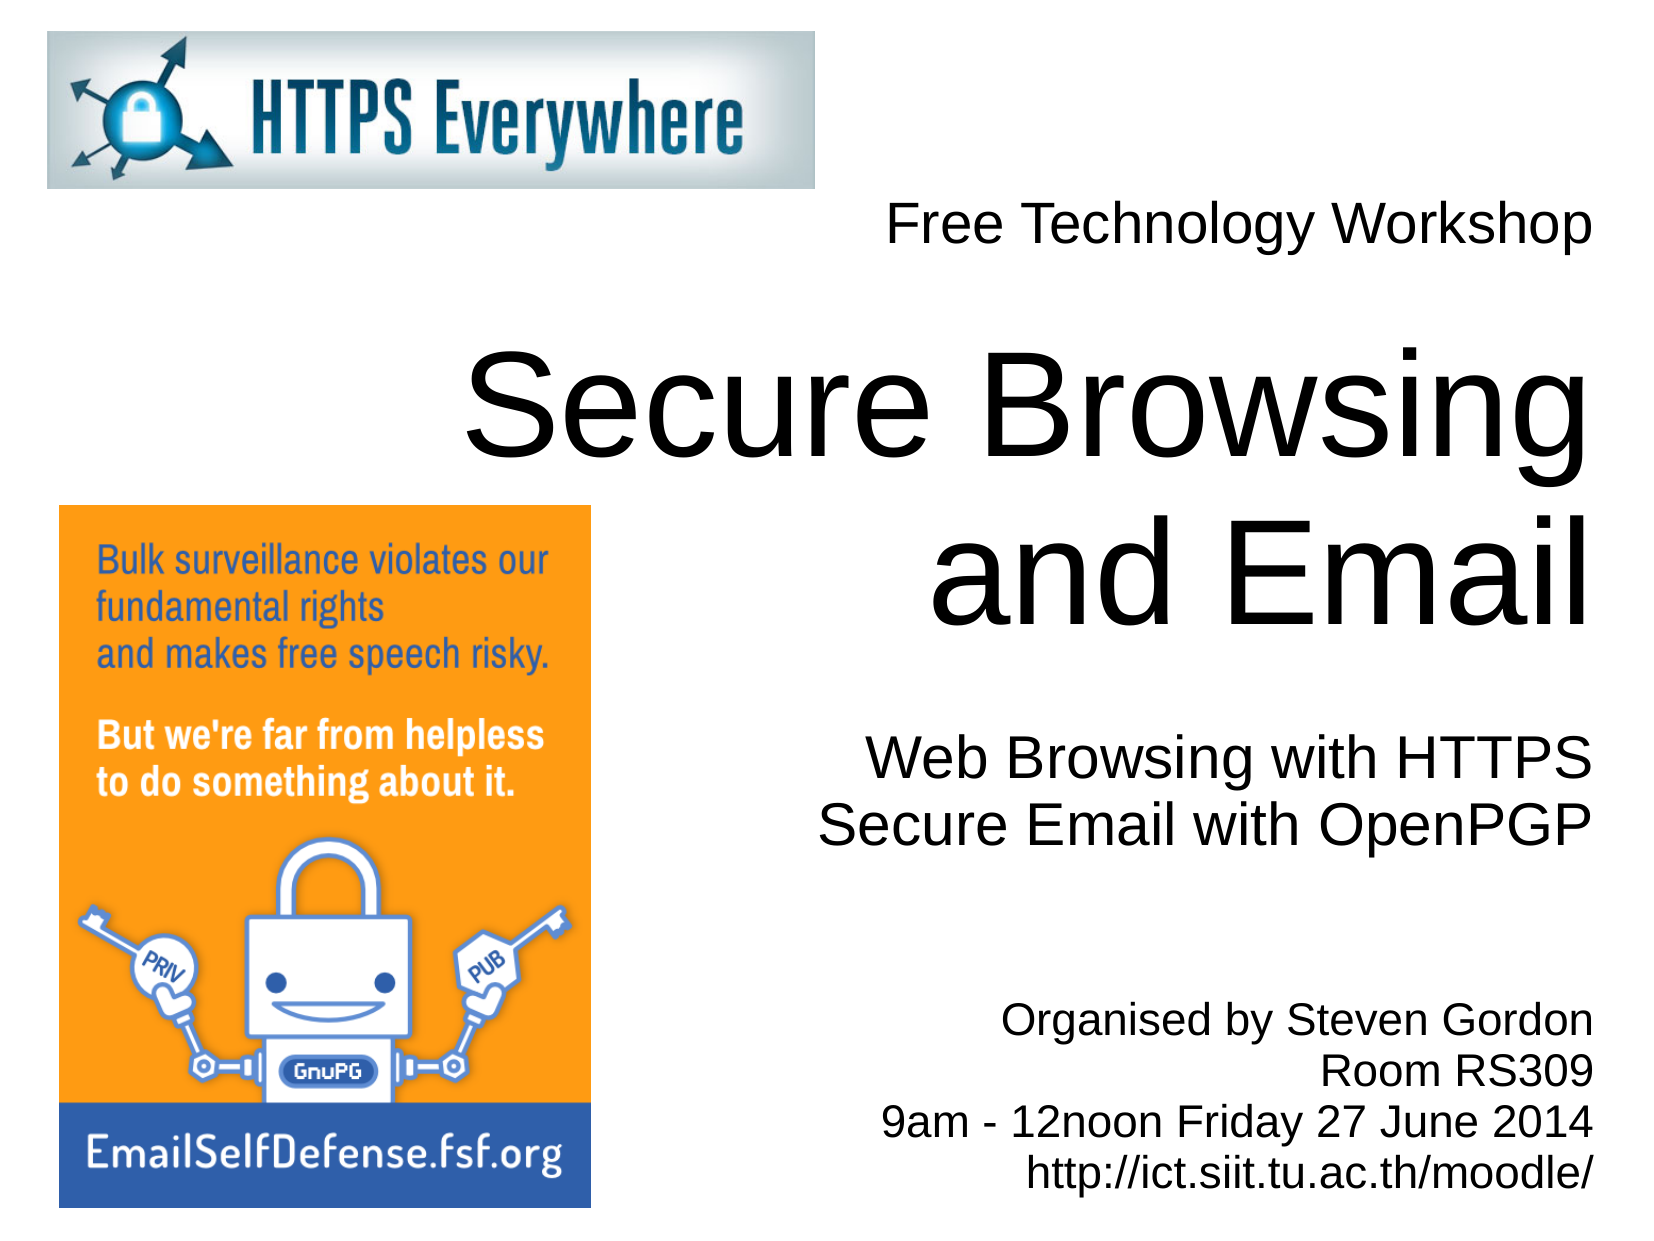

# Free Technology Workshop
Secure Browsing
and Email
Web Browsing with HTTPS
Secure Email with OpenPGP
Organised by Steven Gordon
Room RS309
9am - 12noon Friday 27 June 2014
http://ict.siit.tu.ac.th/moodle/